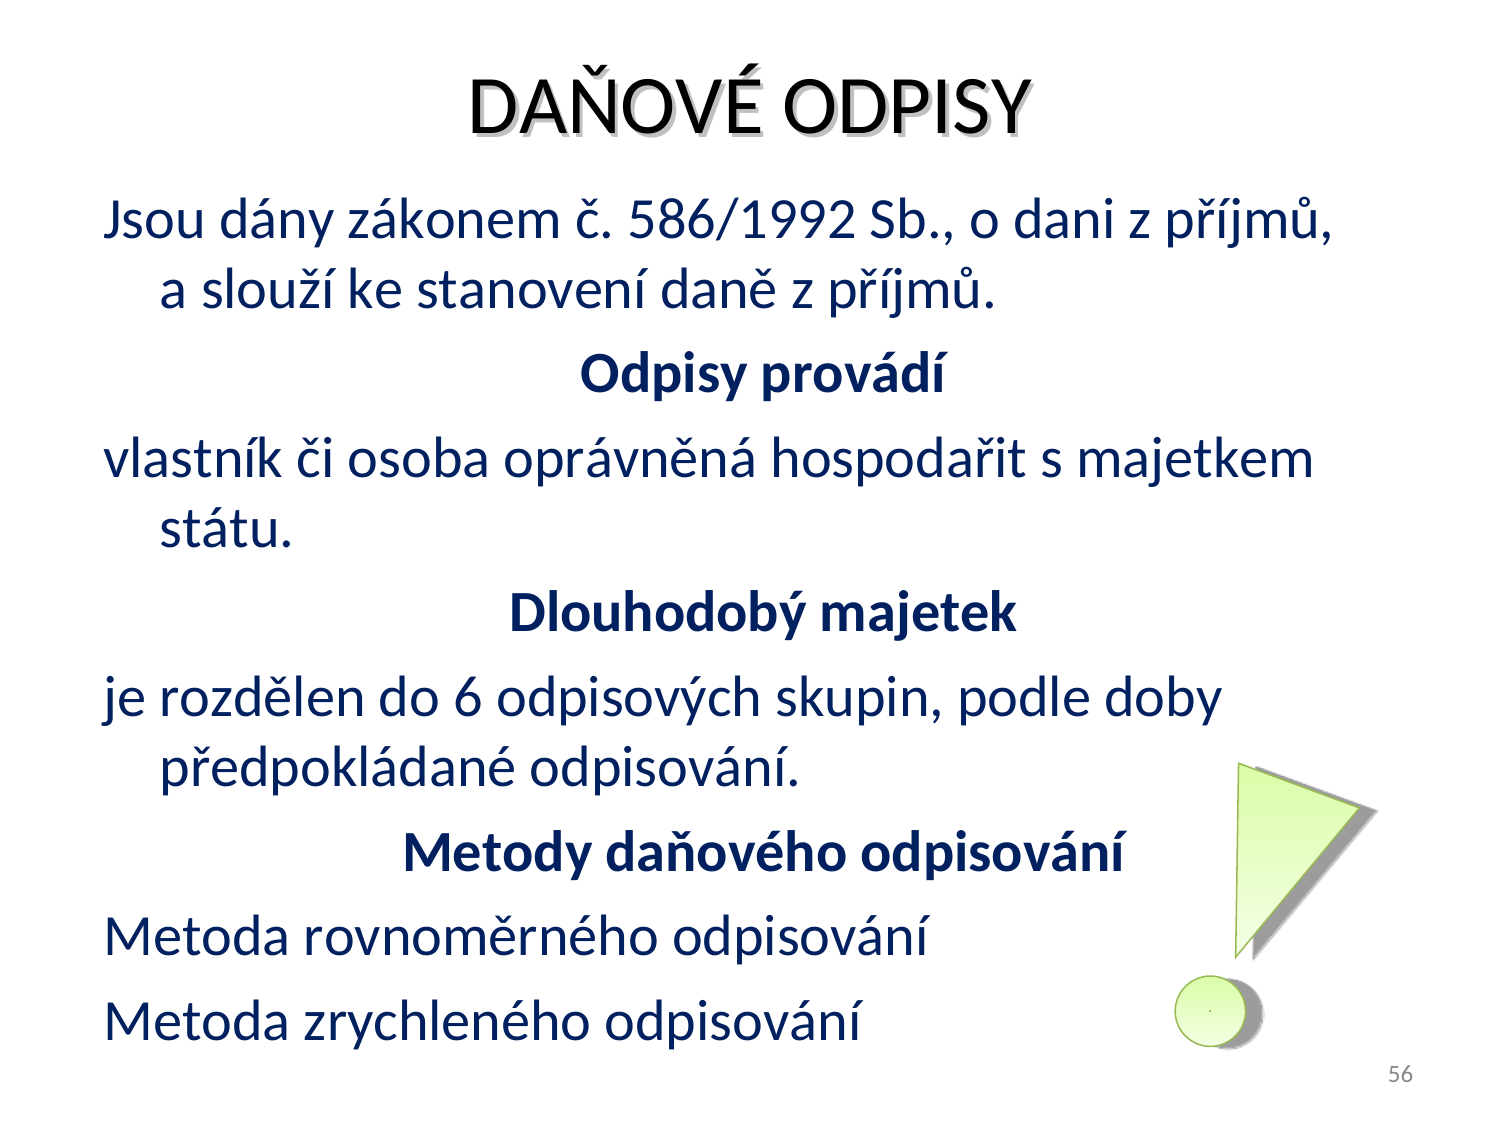

DAŇOVÉ ODPISY
# Jsou dány zákonem č. 586/1992 Sb., o dani z příjmů, a slouží ke stanovení daně z příjmů.
Odpisy provádí
vlastník či osoba oprávněná hospodařit s majetkem státu.
Dlouhodobý majetek
je rozdělen do 6 odpisových skupin, podle doby předpokládané odpisování.
Metody daňového odpisování
Metoda rovnoměrného odpisování
Metoda zrychleného odpisování